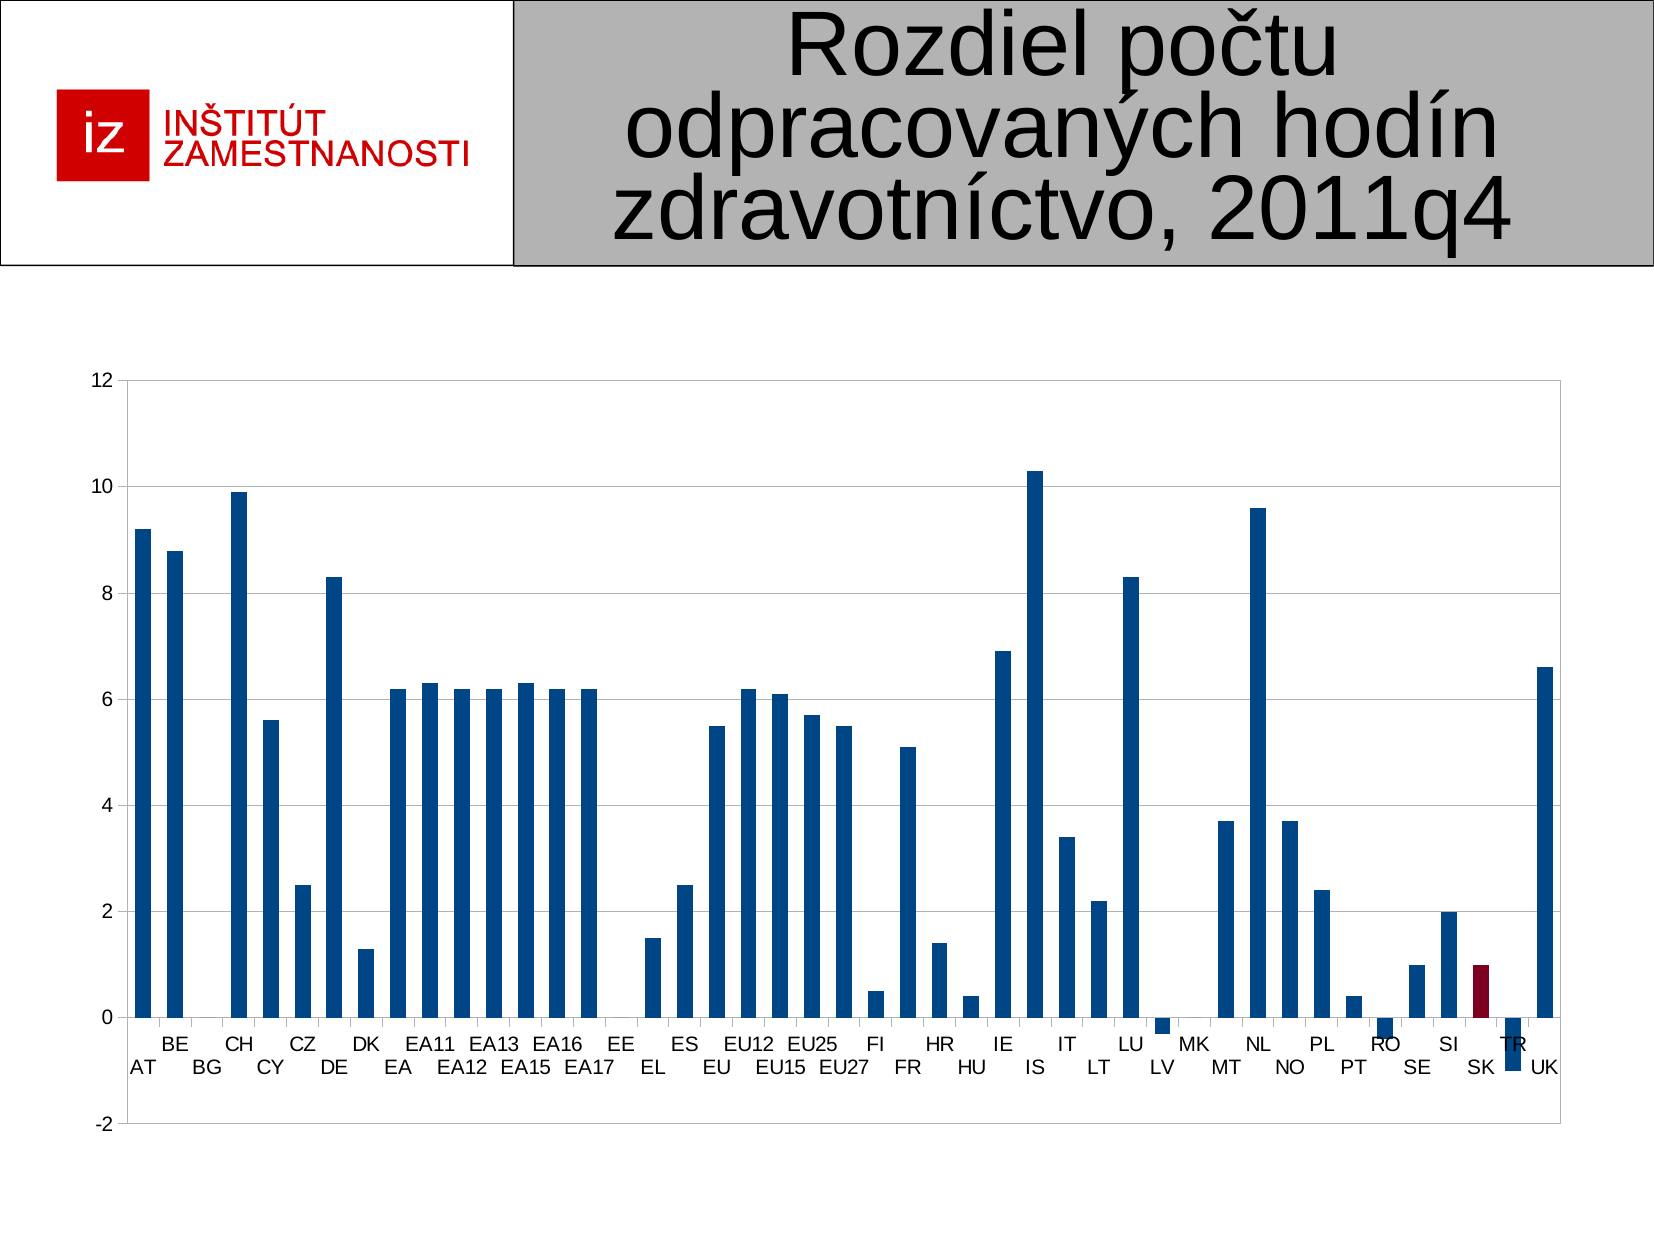

# Rozdiel počtu odpracovaných hodín zdravotníctvo, 2011q4
### Chart
| Category | 2011Q4 |
|---|---|
| AT | 9.2 |
| BE | 8.8 |
| BG | 0.0 |
| CH | 9.9 |
| CY | 5.6 |
| CZ | 2.5 |
| DE | 8.3 |
| DK | 1.3 |
| EA | 6.2 |
| EA11 | 6.3 |
| EA12 | 6.2 |
| EA13 | 6.2 |
| EA15 | 6.3 |
| EA16 | 6.2 |
| EA17 | 6.2 |
| EE | 0.0 |
| EL | 1.5 |
| ES | 2.5 |
| EU | 5.5 |
| EU12 | 6.2 |
| EU15 | 6.1 |
| EU25 | 5.7 |
| EU27 | 5.5 |
| FI | 0.5 |
| FR | 5.09999999999999 |
| HR | 1.4 |
| HU | 0.399999999999999 |
| IE | 6.9 |
| IS | 10.3 |
| IT | 3.4 |
| LT | 2.2 |
| LU | 8.3 |
| LV | -0.299999999999997 |
| MK | 0.0 |
| MT | 3.7 |
| NL | 9.6 |
| NO | 3.7 |
| PL | 2.4 |
| PT | 0.399999999999999 |
| RO | -0.400000000000006 |
| SE | 1.0 |
| SI | 2.0 |
| SK | 1.0 |
| TR | -1.0 |
| UK | 6.6 |